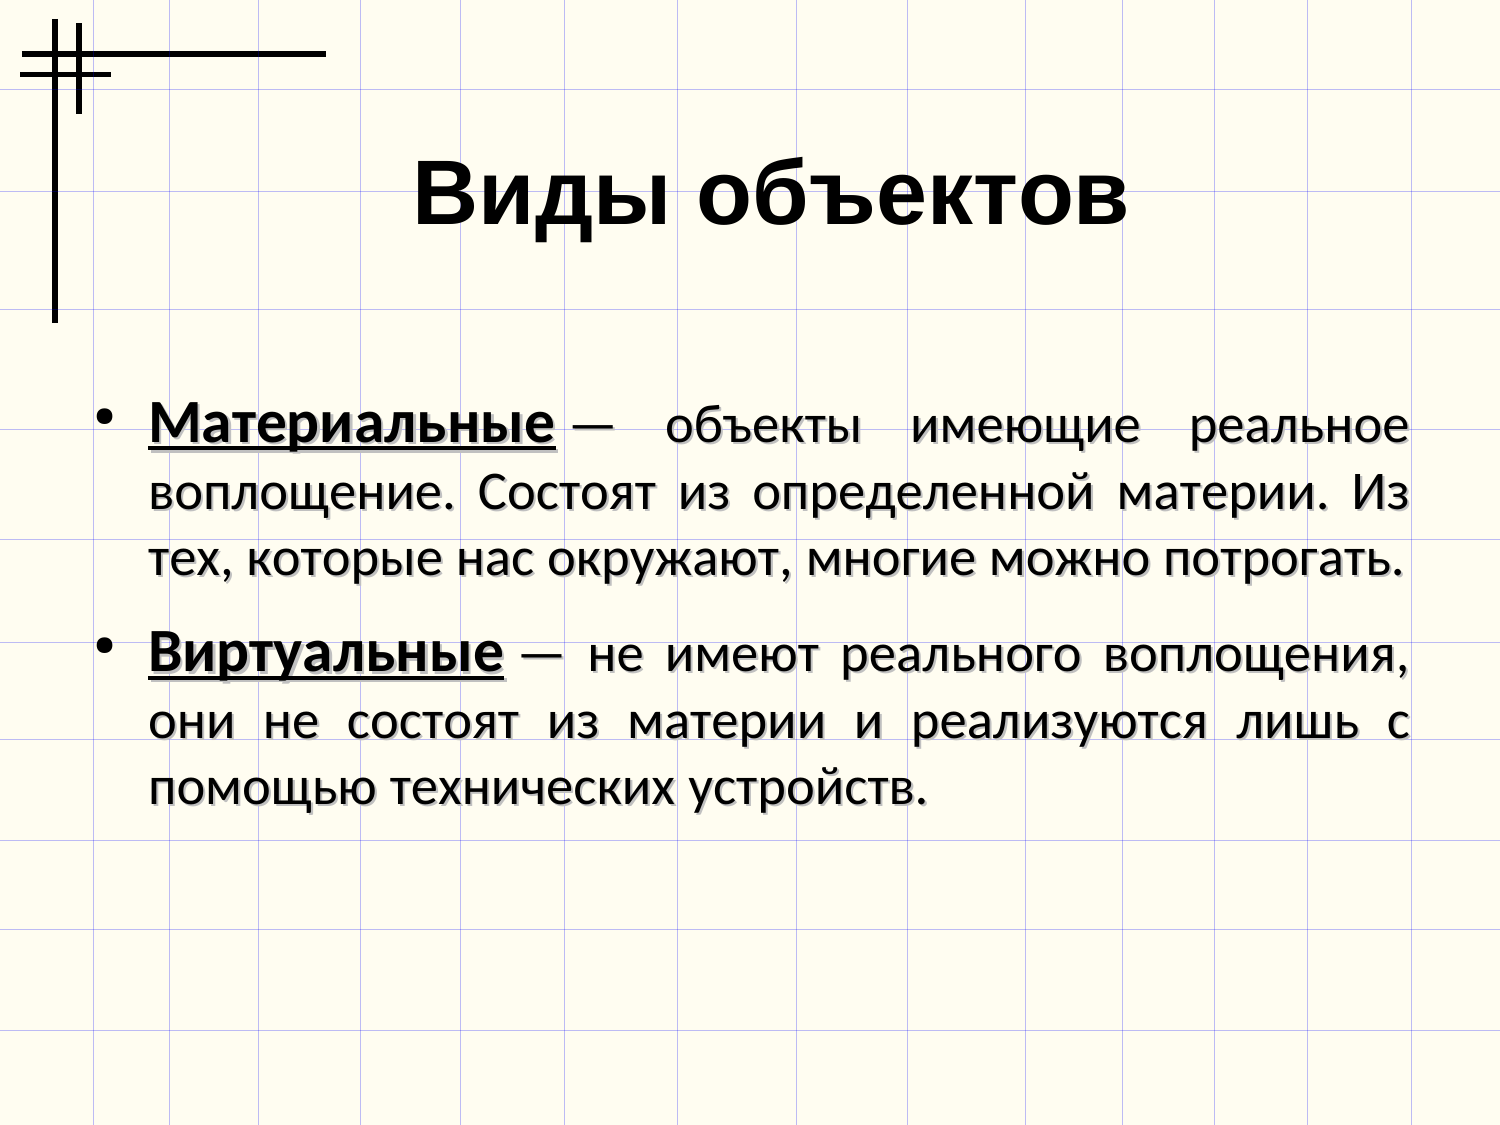

# Виды объектов
Материальные — объекты имеющие реальное воплощение. Состоят из определенной материи. Из тех, которые нас окружают, многие можно потрогать.
Виртуальные — не имеют реального воплощения, они не состоят из материи и реализуются лишь с помощью технических устройств.